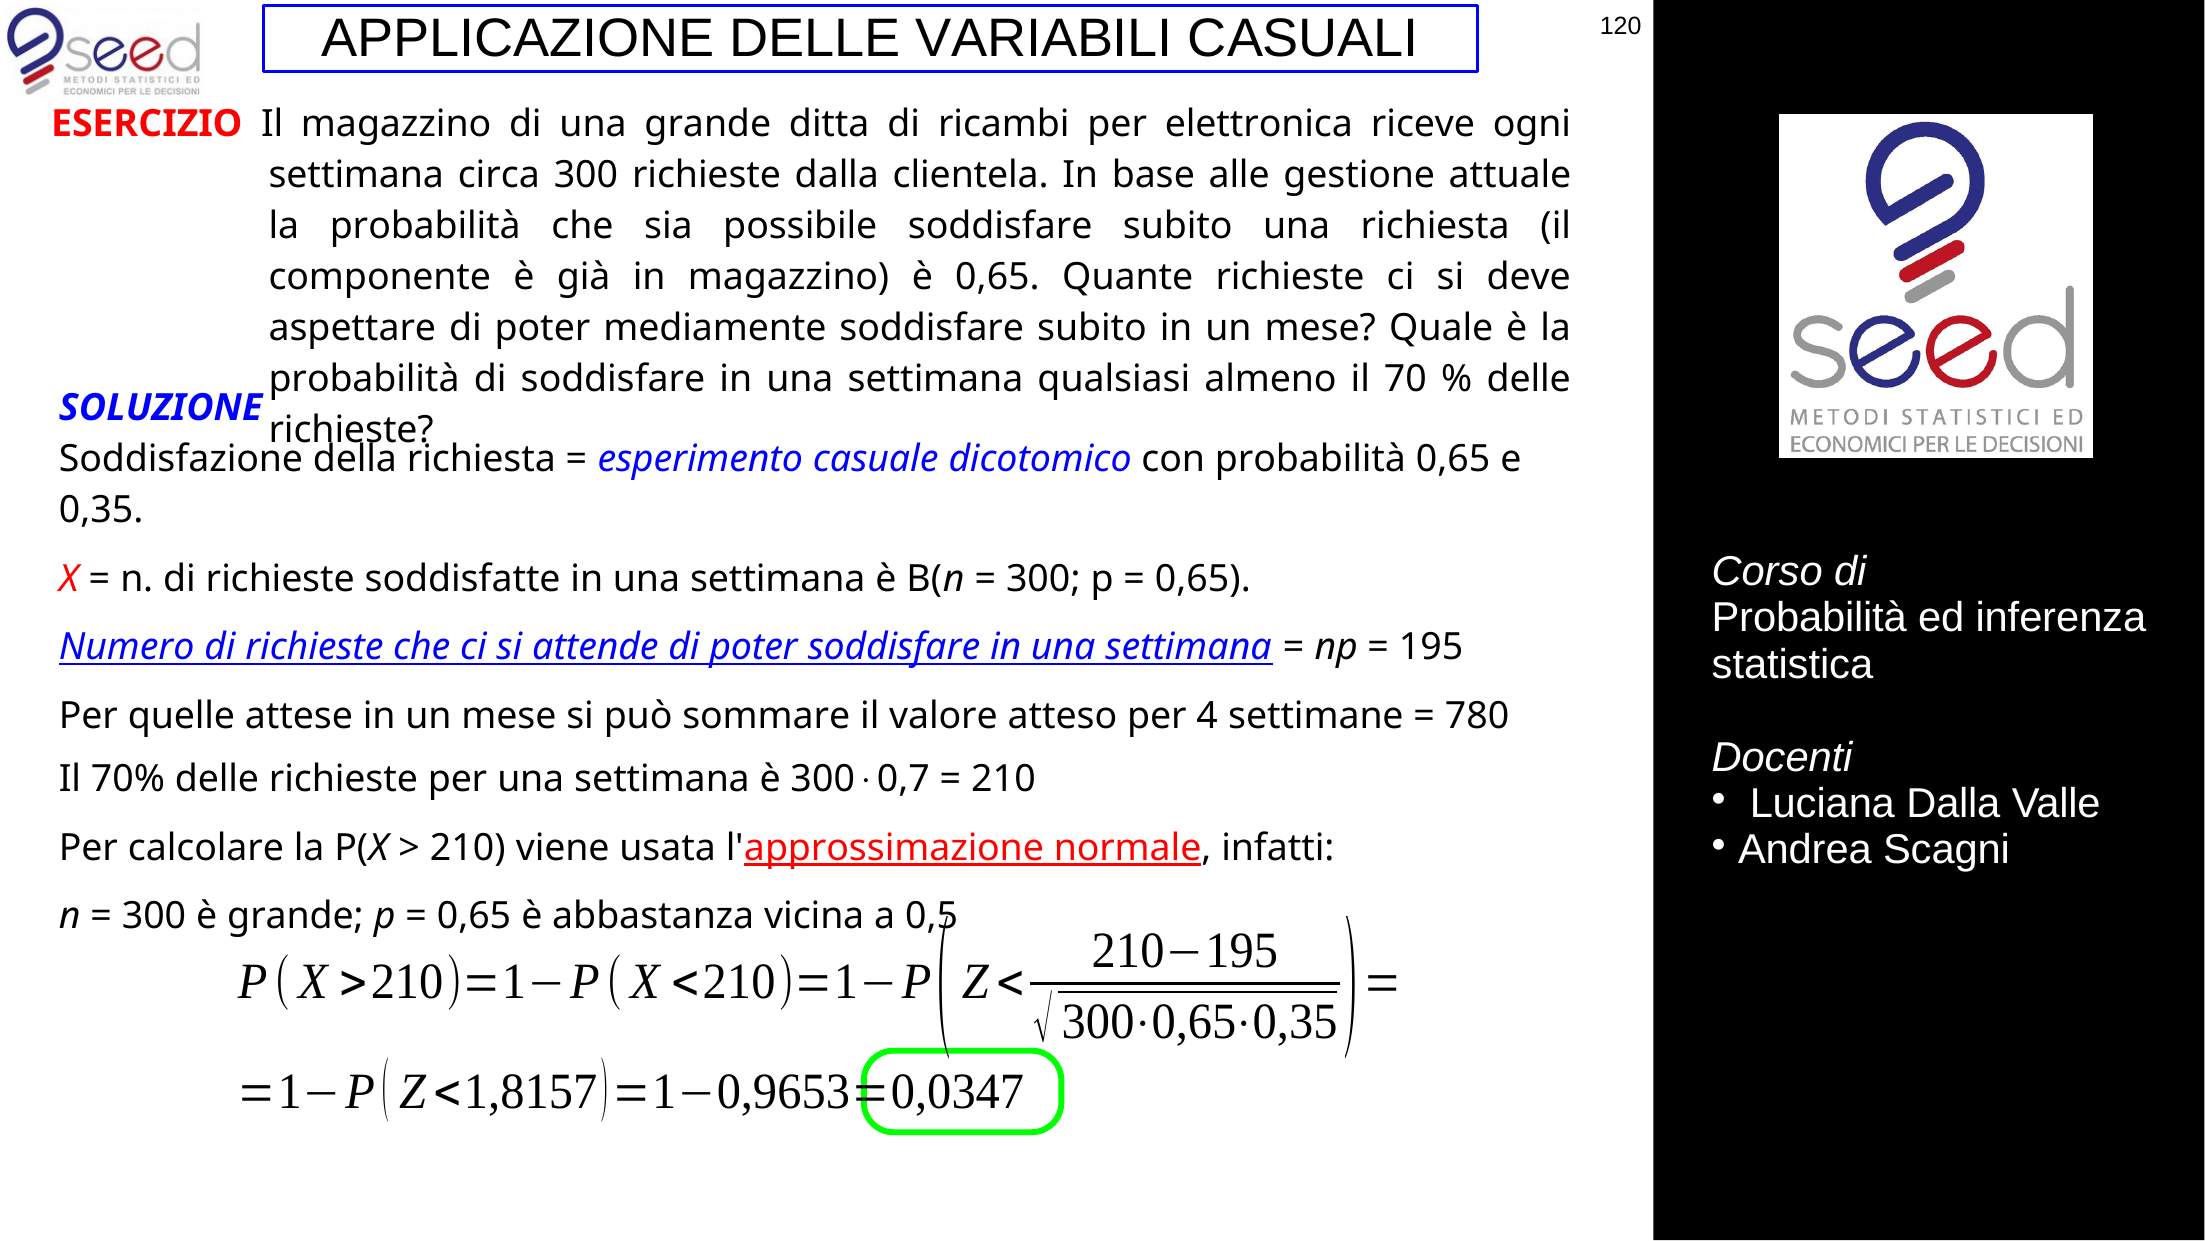

APPLICAZIONE DELLE VARIABILI CASUALI
ESERCIZIO Il magazzino di una grande ditta di ricambi per elettronica riceve ogni settimana circa 300 richieste dalla clientela. In base alle gestione attuale la probabilità che sia possibile soddisfare subito una richiesta (il componente è già in magazzino) è 0,65. Quante richieste ci si deve aspettare di poter mediamente soddisfare subito in un mese? Quale è la probabilità di soddisfare in una settimana qualsiasi almeno il 70 % delle richieste?
SOLUZIONE
Soddisfazione della richiesta = esperimento casuale dicotomico con probabilità 0,65 e 0,35.
X = n. di richieste soddisfatte in una settimana è B(n = 300; p = 0,65).
Numero di richieste che ci si attende di poter soddisfare in una settimana = np = 195
Per quelle attese in un mese si può sommare il valore atteso per 4 settimane = 780
Il 70% delle richieste per una settimana è 300⋅0,7 = 210
Per calcolare la P(X > 210) viene usata l'approssimazione normale, infatti:
n = 300 è grande; p = 0,65 è abbastanza vicina a 0,5